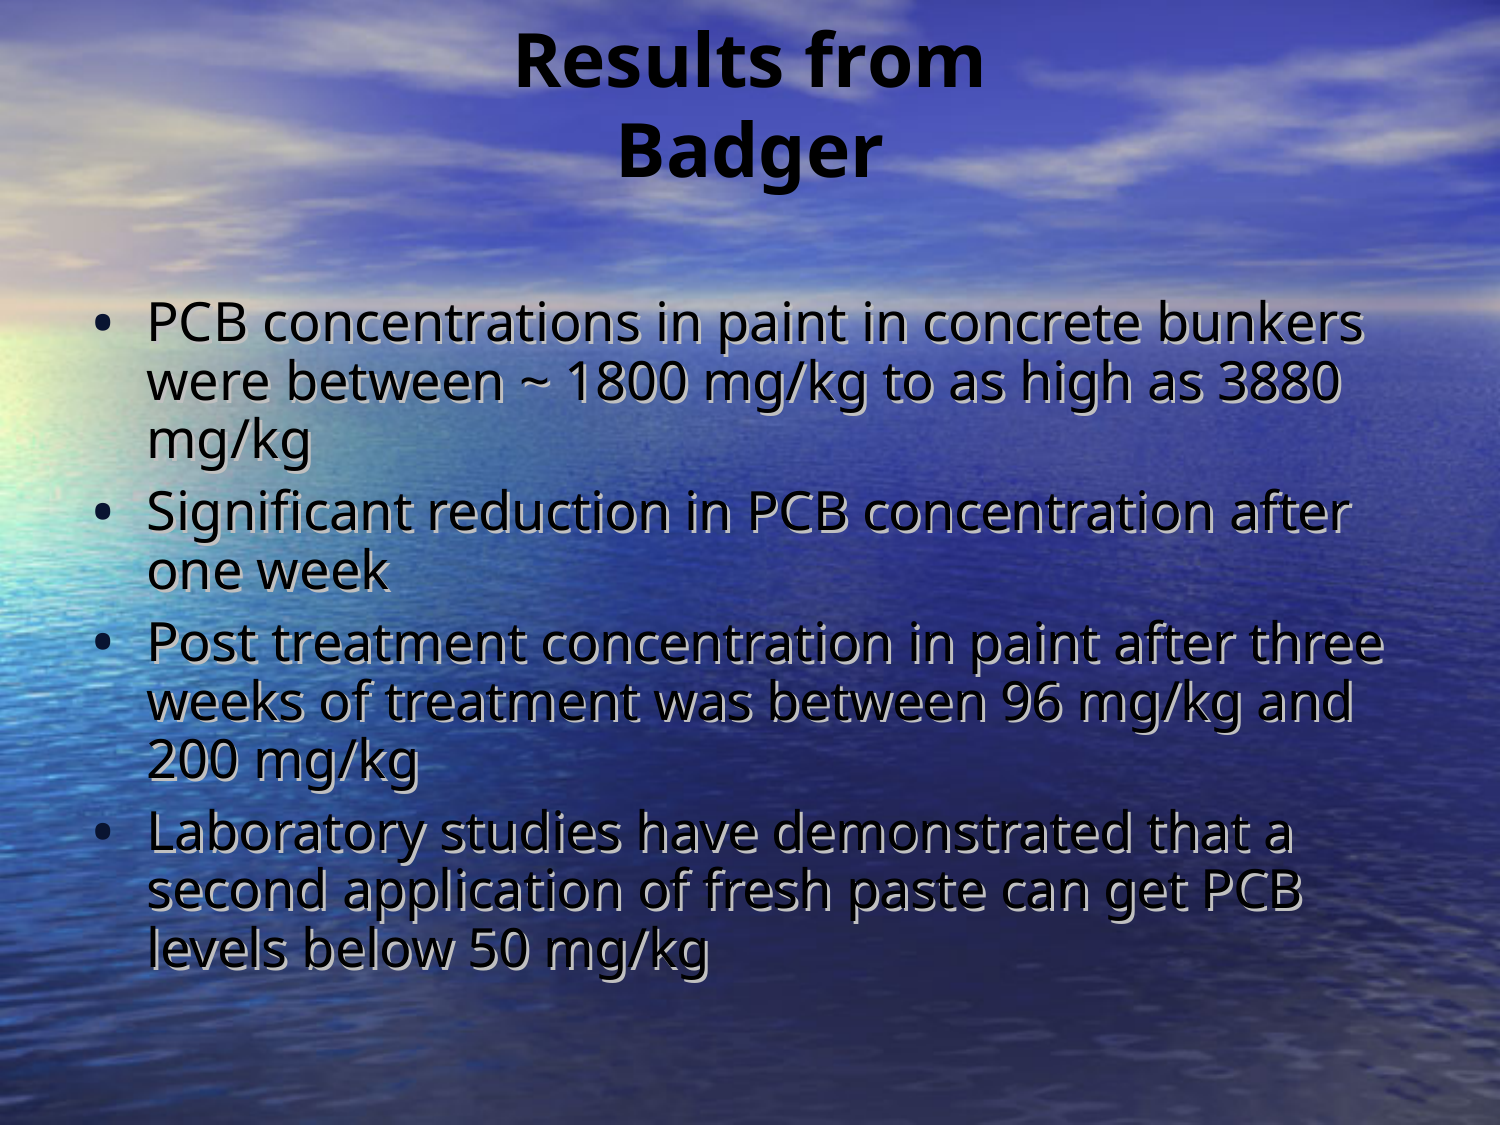

Results from Badger
# PCB concentrations in paint in concrete bunkers were between ~ 1800 mg/kg to as high as 3880 mg/kg
Significant reduction in PCB concentration after one week
Post treatment concentration in paint after three weeks of treatment was between 96 mg/kg and 200 mg/kg
Laboratory studies have demonstrated that a second application of fresh paste can get PCB levels below 50 mg/kg